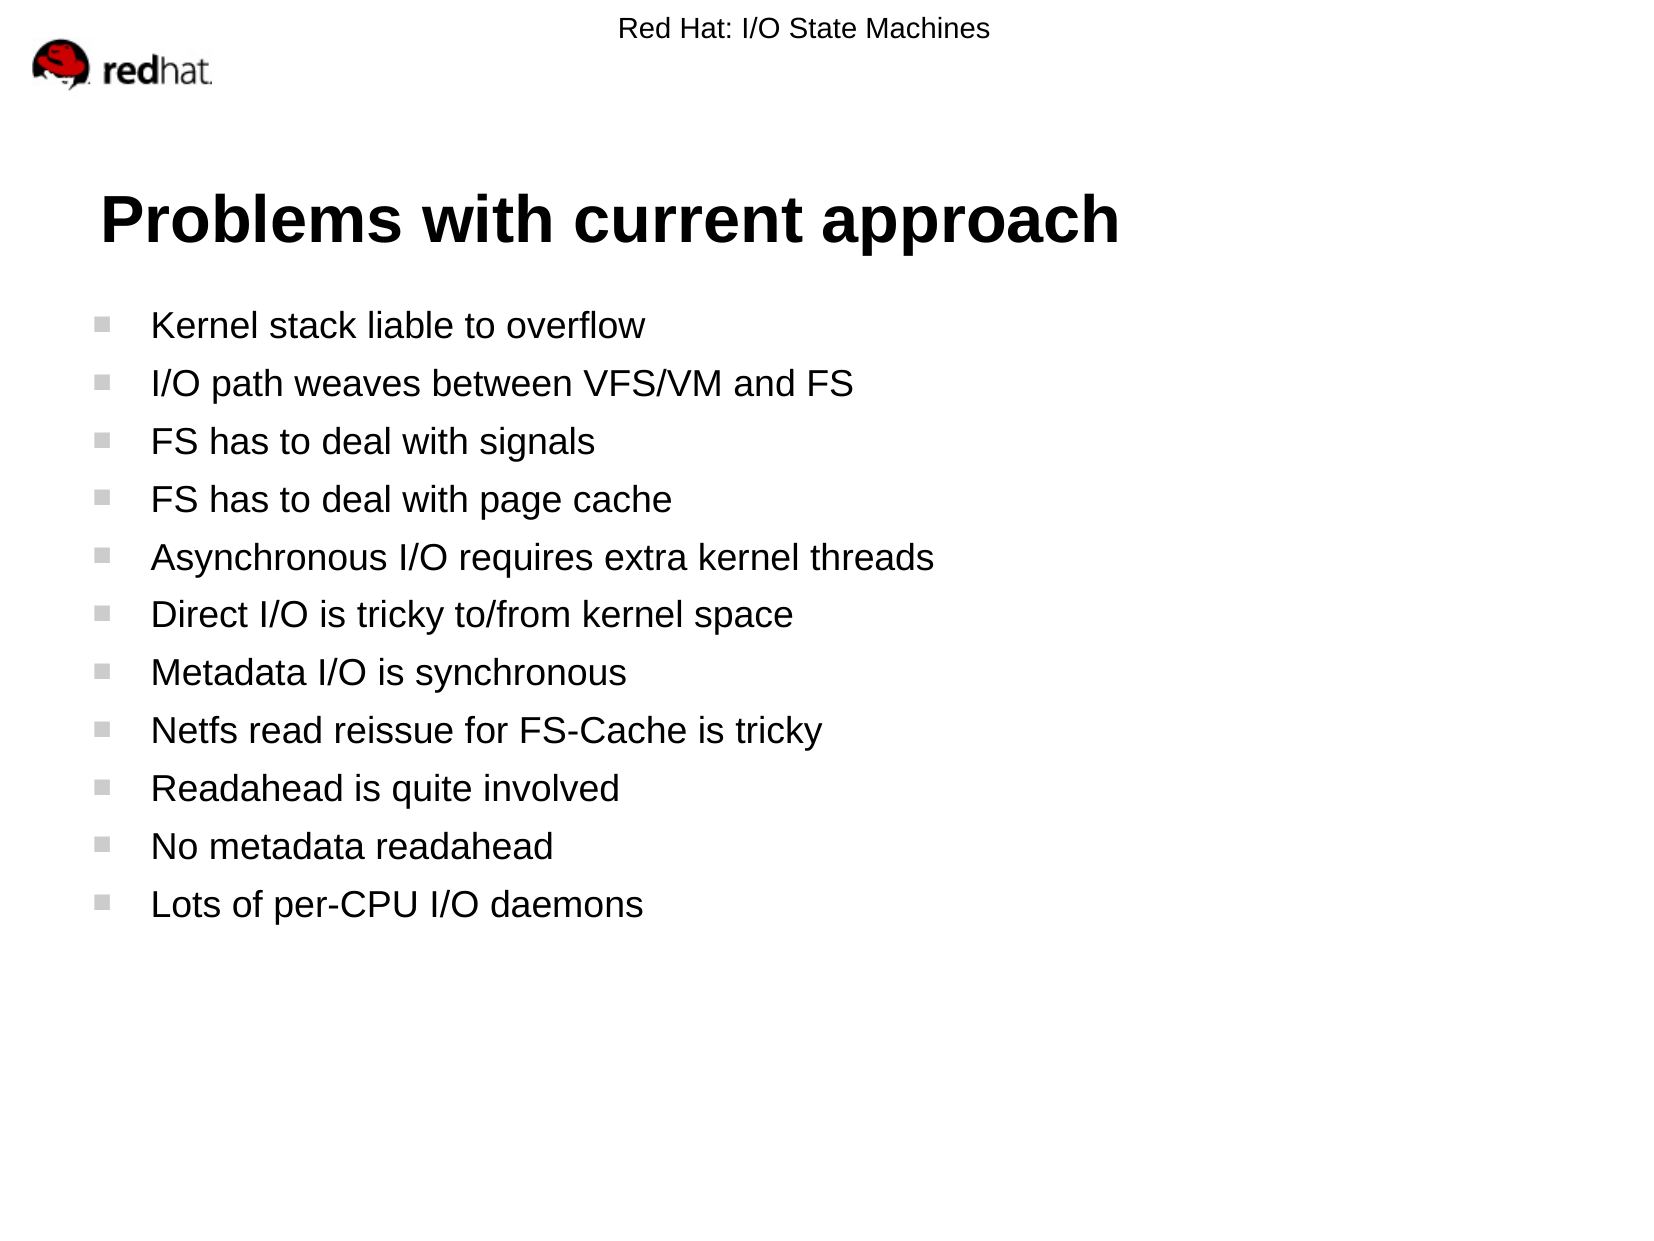

# Problems with current approach
Kernel stack liable to overflow
I/O path weaves between VFS/VM and FS
FS has to deal with signals
FS has to deal with page cache
Asynchronous I/O requires extra kernel threads
Direct I/O is tricky to/from kernel space
Metadata I/O is synchronous
Netfs read reissue for FS-Cache is tricky
Readahead is quite involved
No metadata readahead
Lots of per-CPU I/O daemons